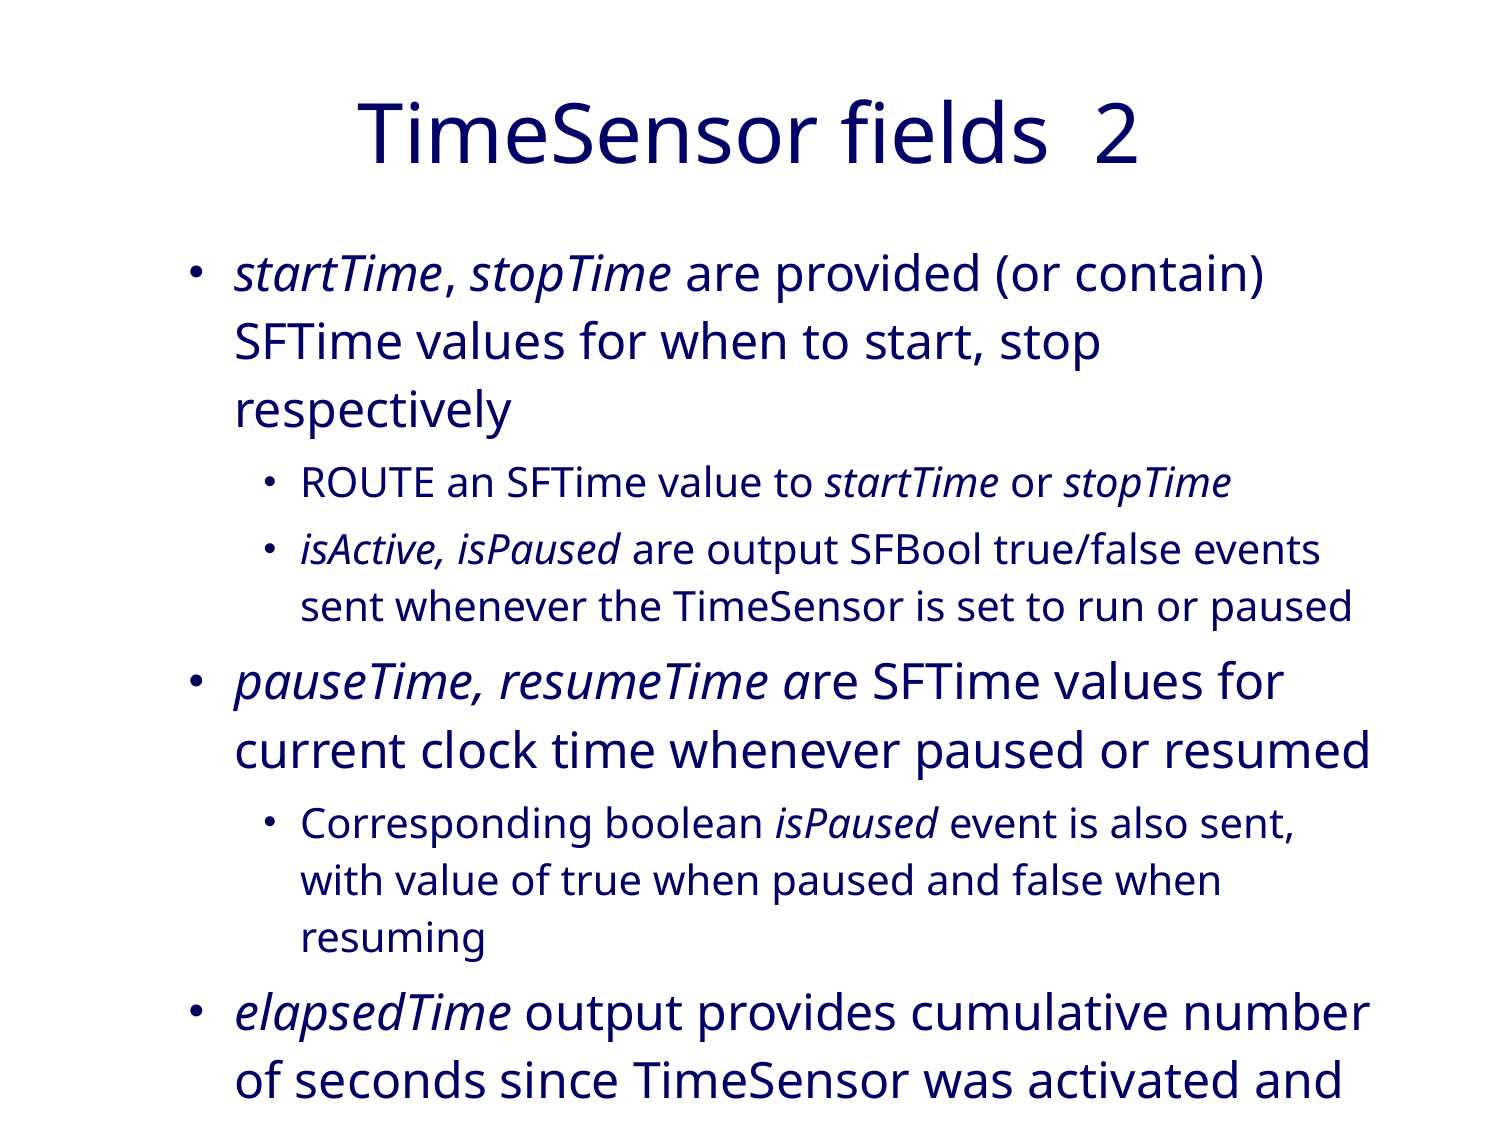

# TimeSensor fields 2
startTime, stopTime are provided (or contain) SFTime values for when to start, stop respectively
ROUTE an SFTime value to startTime or stopTime
isActive, isPaused are output SFBool true/false events sent whenever the TimeSensor is set to run or paused
pauseTime, resumeTime are SFTime values for current clock time whenever paused or resumed
Corresponding boolean isPaused event is also sent, with value of true when paused and false when resuming
elapsedTime output provides cumulative number of seconds since TimeSensor was activated and began running, without including paused time